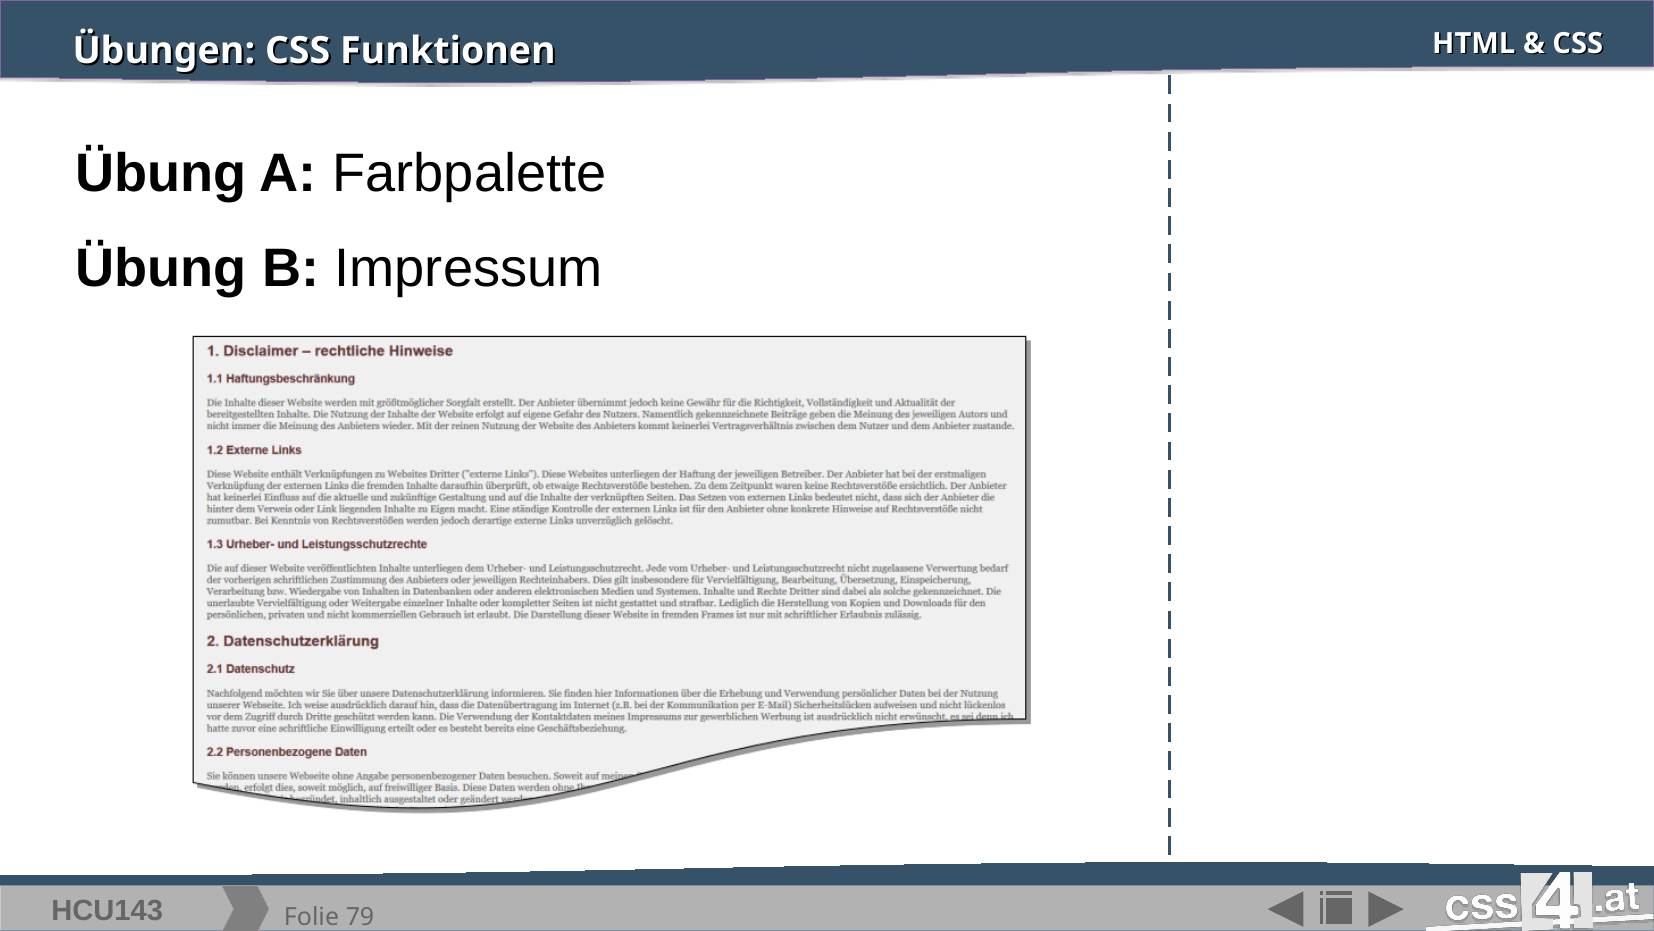

HTML & CSS
Übungen: CSS Funktionen
Übung A: Farbpalette
Übung B: Impressum
HCU143
Folie